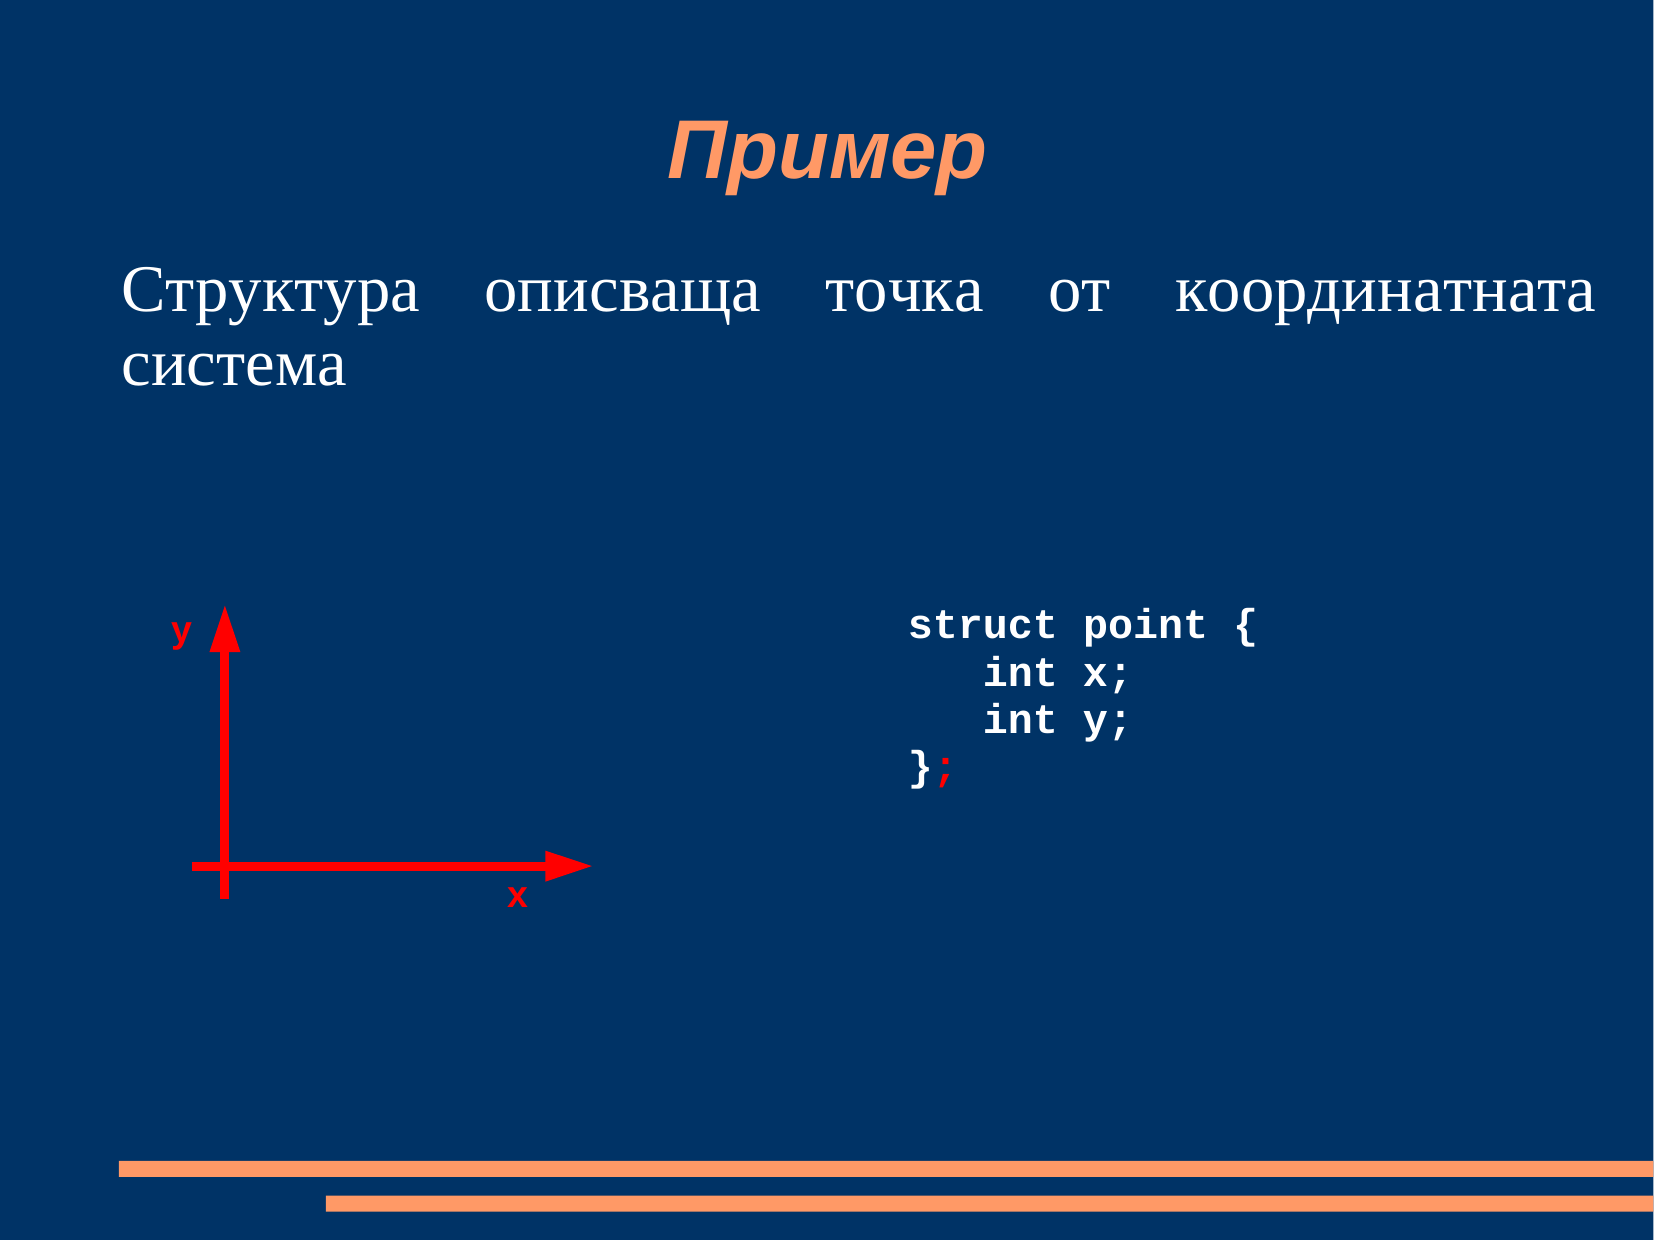

# Пример
Структура описваща точка от координатната система
struct point {
	int x;
	int y;
};
y
x